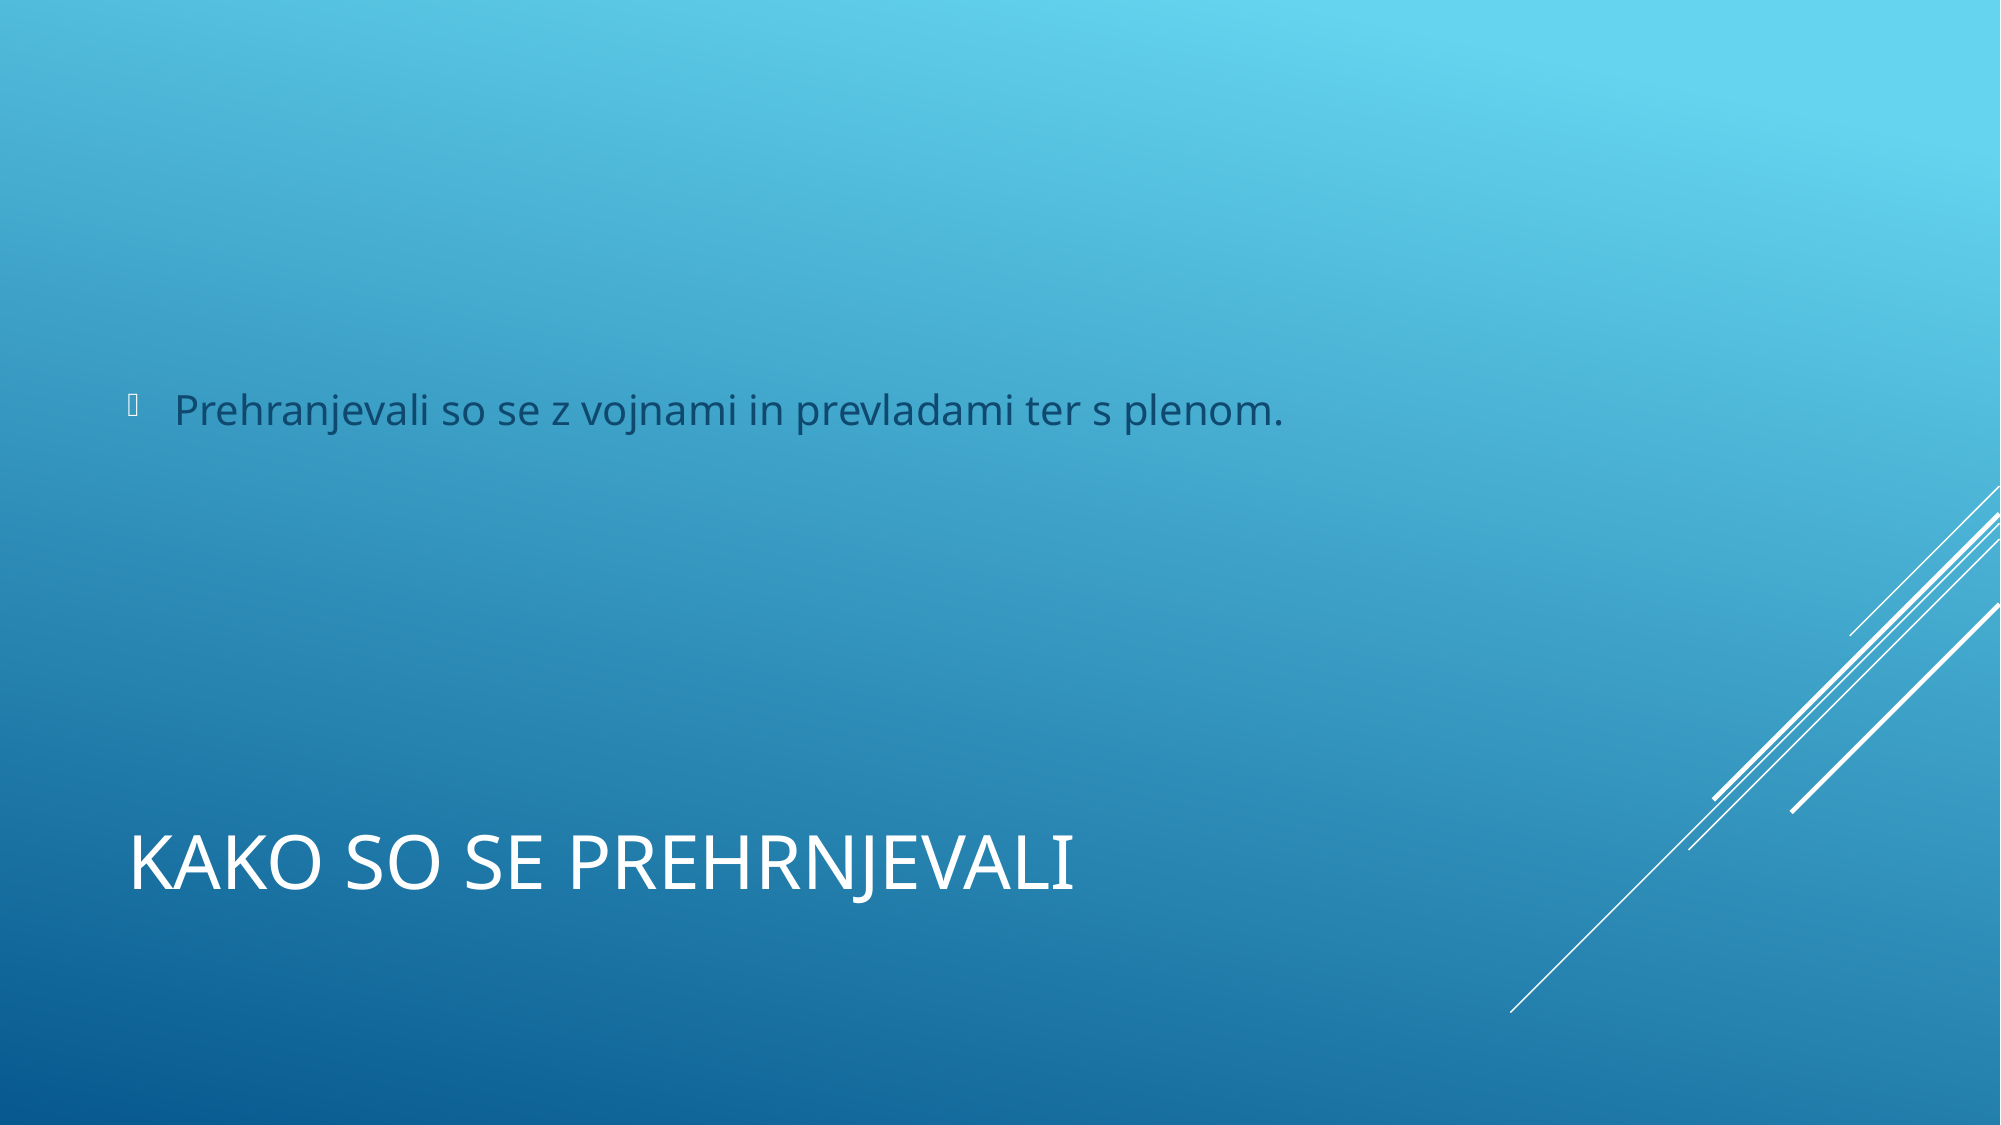

Prehranjevali so se z vojnami in prevladami ter s plenom.
# Kako so se prehrnjevali